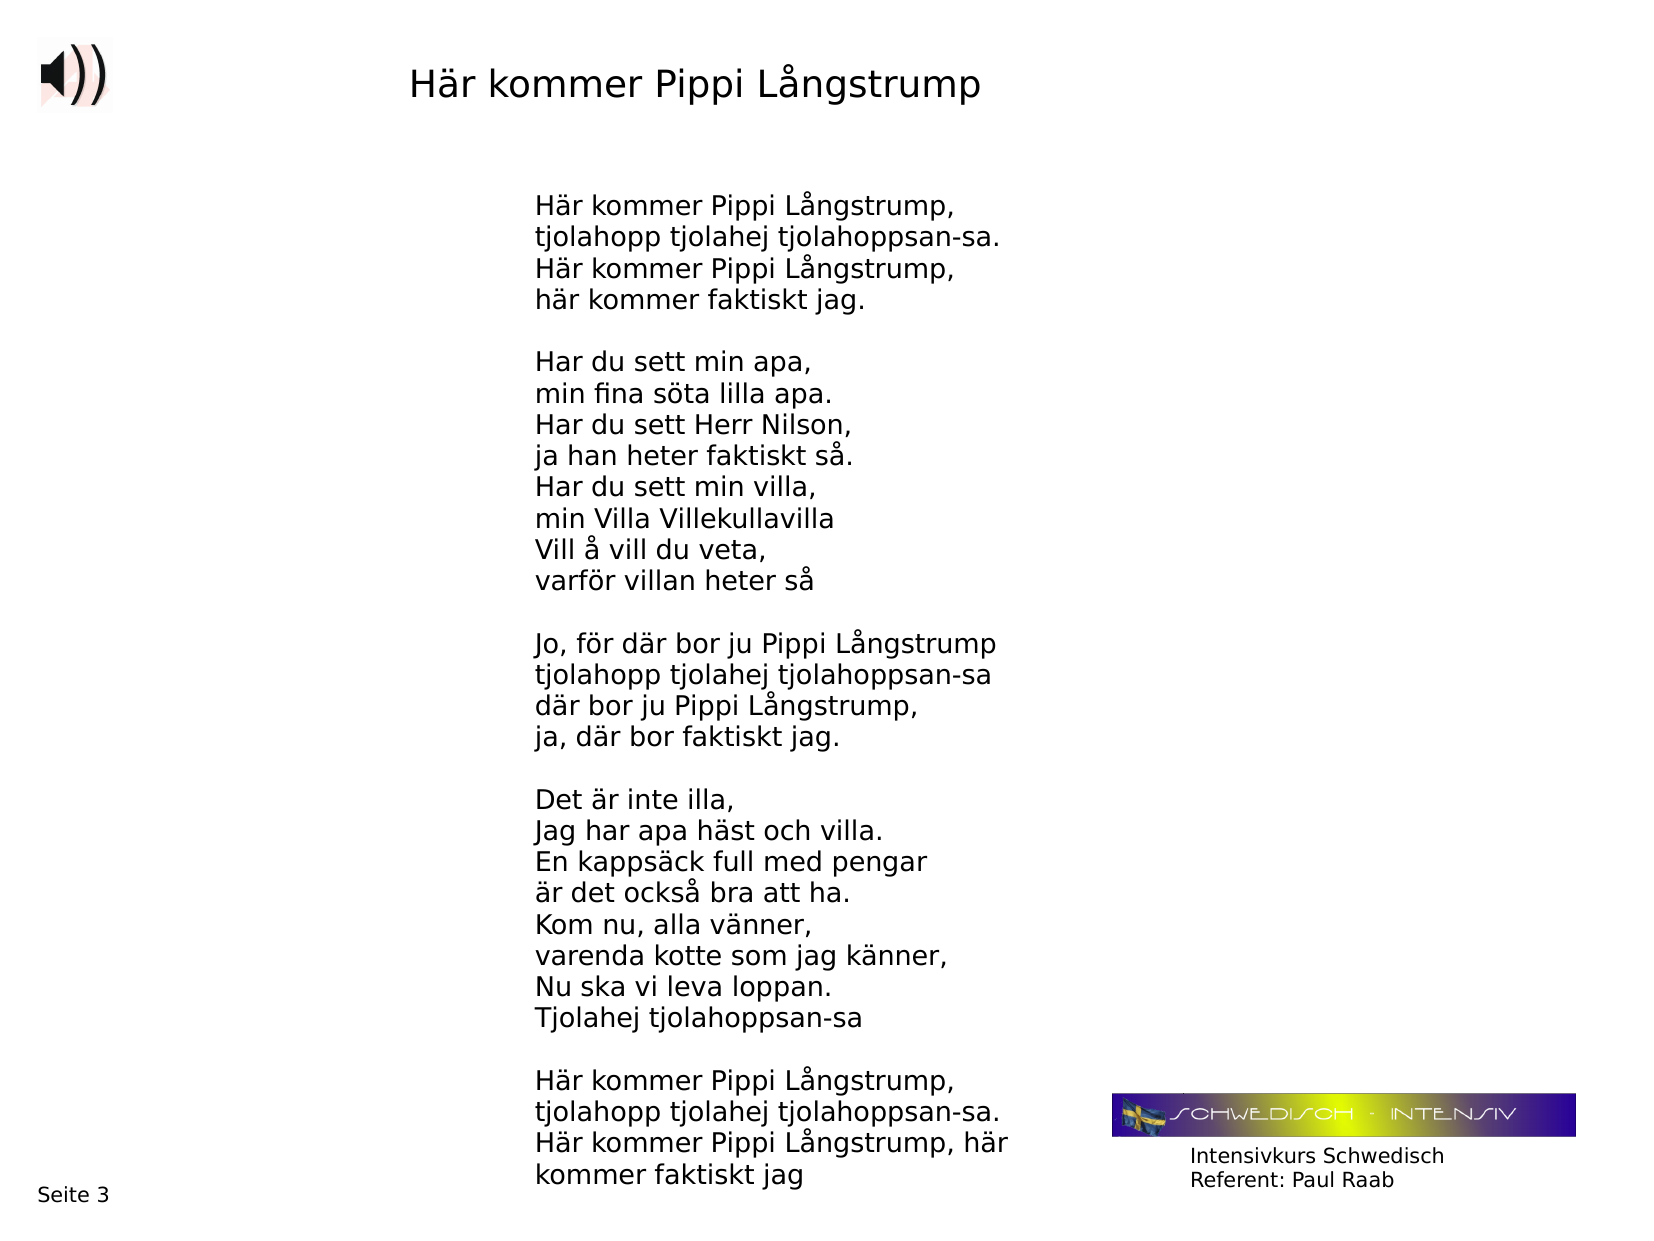

Här kommer Pippi Långstrump
Här kommer Pippi Långstrump,
tjolahopp tjolahej tjolahoppsan-sa.
Här kommer Pippi Långstrump,
här kommer faktiskt jag.
Har du sett min apa,
min fina söta lilla apa.
Har du sett Herr Nilson,
ja han heter faktiskt så.
Har du sett min villa,
min Villa Villekullavilla
Vill å vill du veta,
varför villan heter så
Jo, för där bor ju Pippi Långstrump
tjolahopp tjolahej tjolahoppsan-sa
där bor ju Pippi Långstrump,
ja, där bor faktiskt jag.
Det är inte illa,
Jag har apa häst och villa.
En kappsäck full med pengar
är det också bra att ha.
Kom nu, alla vänner,
varenda kotte som jag känner,
Nu ska vi leva loppan.
Tjolahej tjolahoppsan-sa
Här kommer Pippi Långstrump,
tjolahopp tjolahej tjolahoppsan-sa.
Här kommer Pippi Långstrump, här kommer faktiskt jag